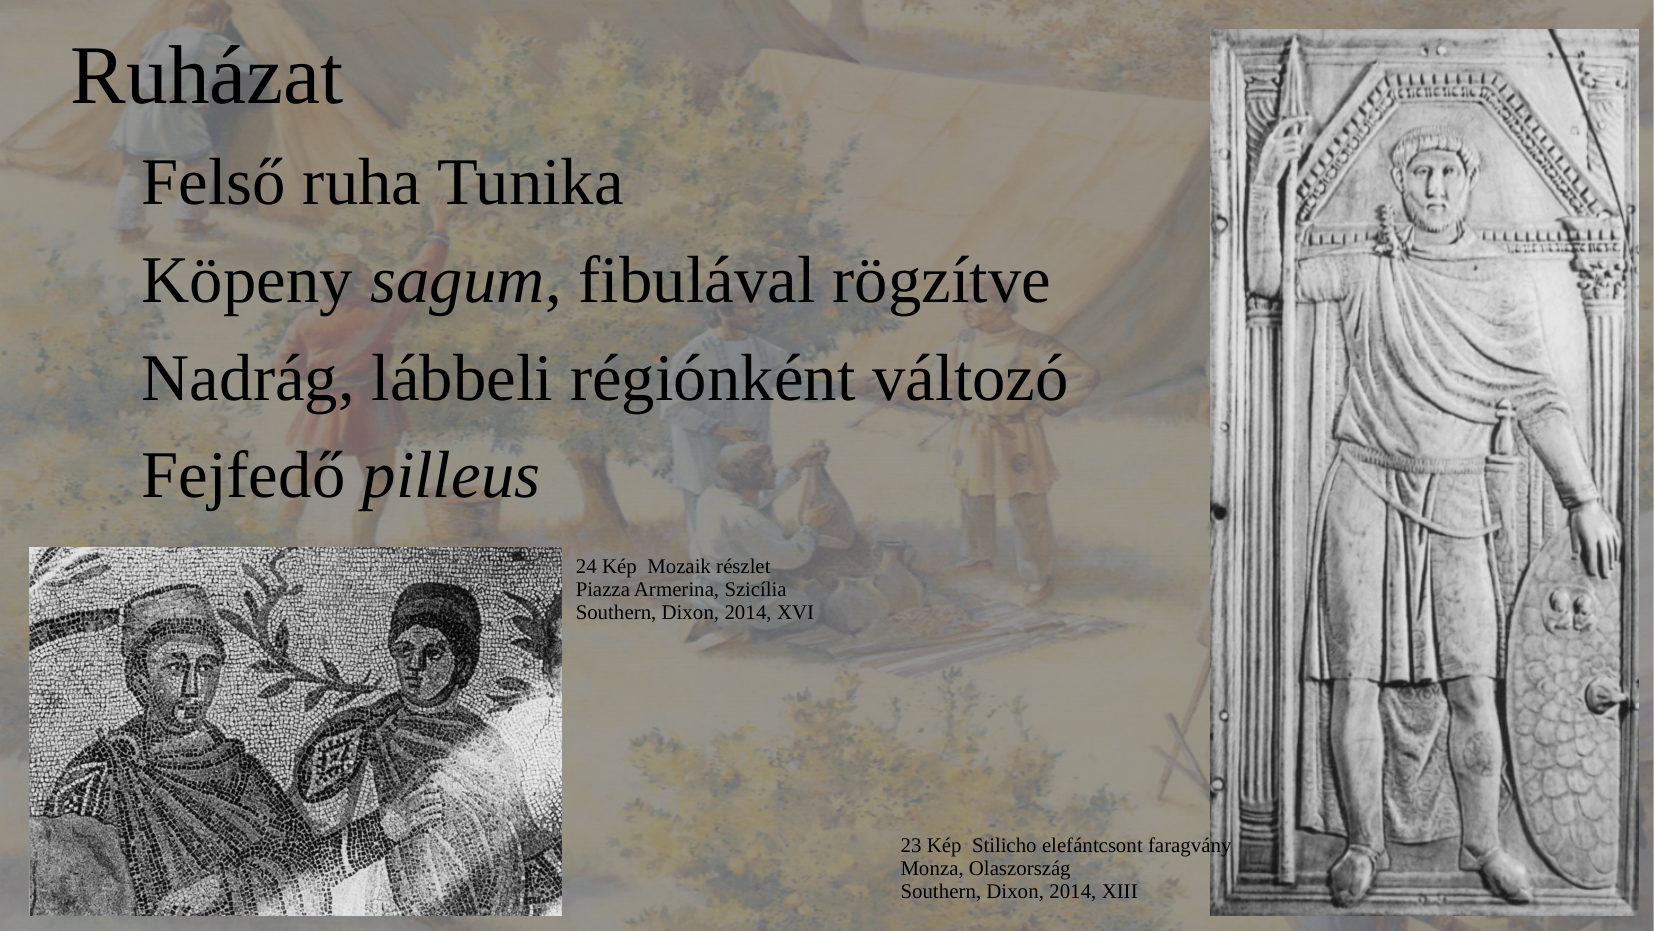

# Ruházat
Felső ruha Tunika
Köpeny sagum, fibulával rögzítve
Nadrág, lábbeli régiónként változó
Fejfedő pilleus
24 Kép Mozaik részlet
Piazza Armerina, Szicília
Southern, Dixon, 2014, XVI
23 Kép Stilicho elefántcsont faragvány
Monza, Olaszország
Southern, Dixon, 2014, XIII